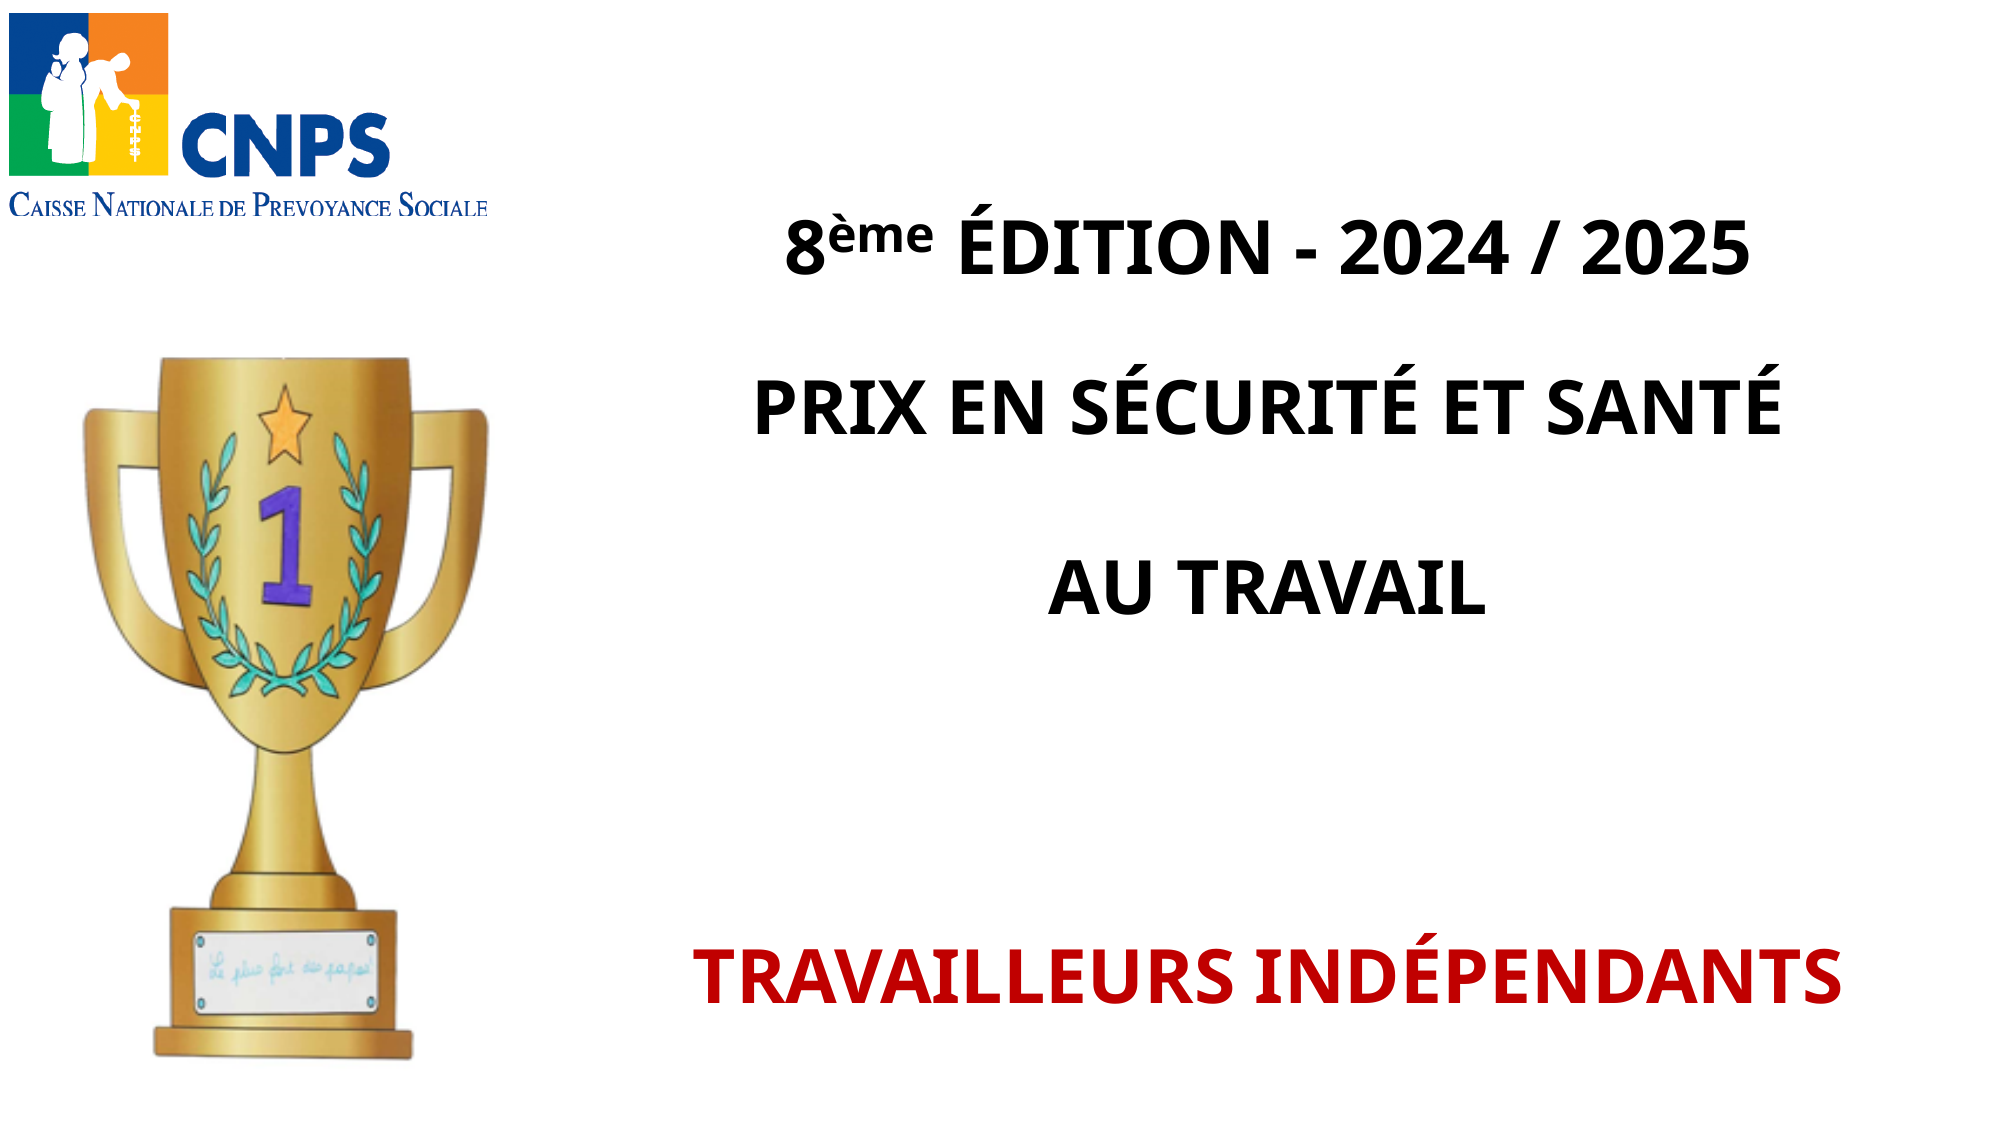

# 8ème ÉDITION - 2024 / 2025 PRIX EN SÉCURITÉ ET SANTÉ AU TRAVAIL
TRAVAILLEURS INDÉPENDANTS